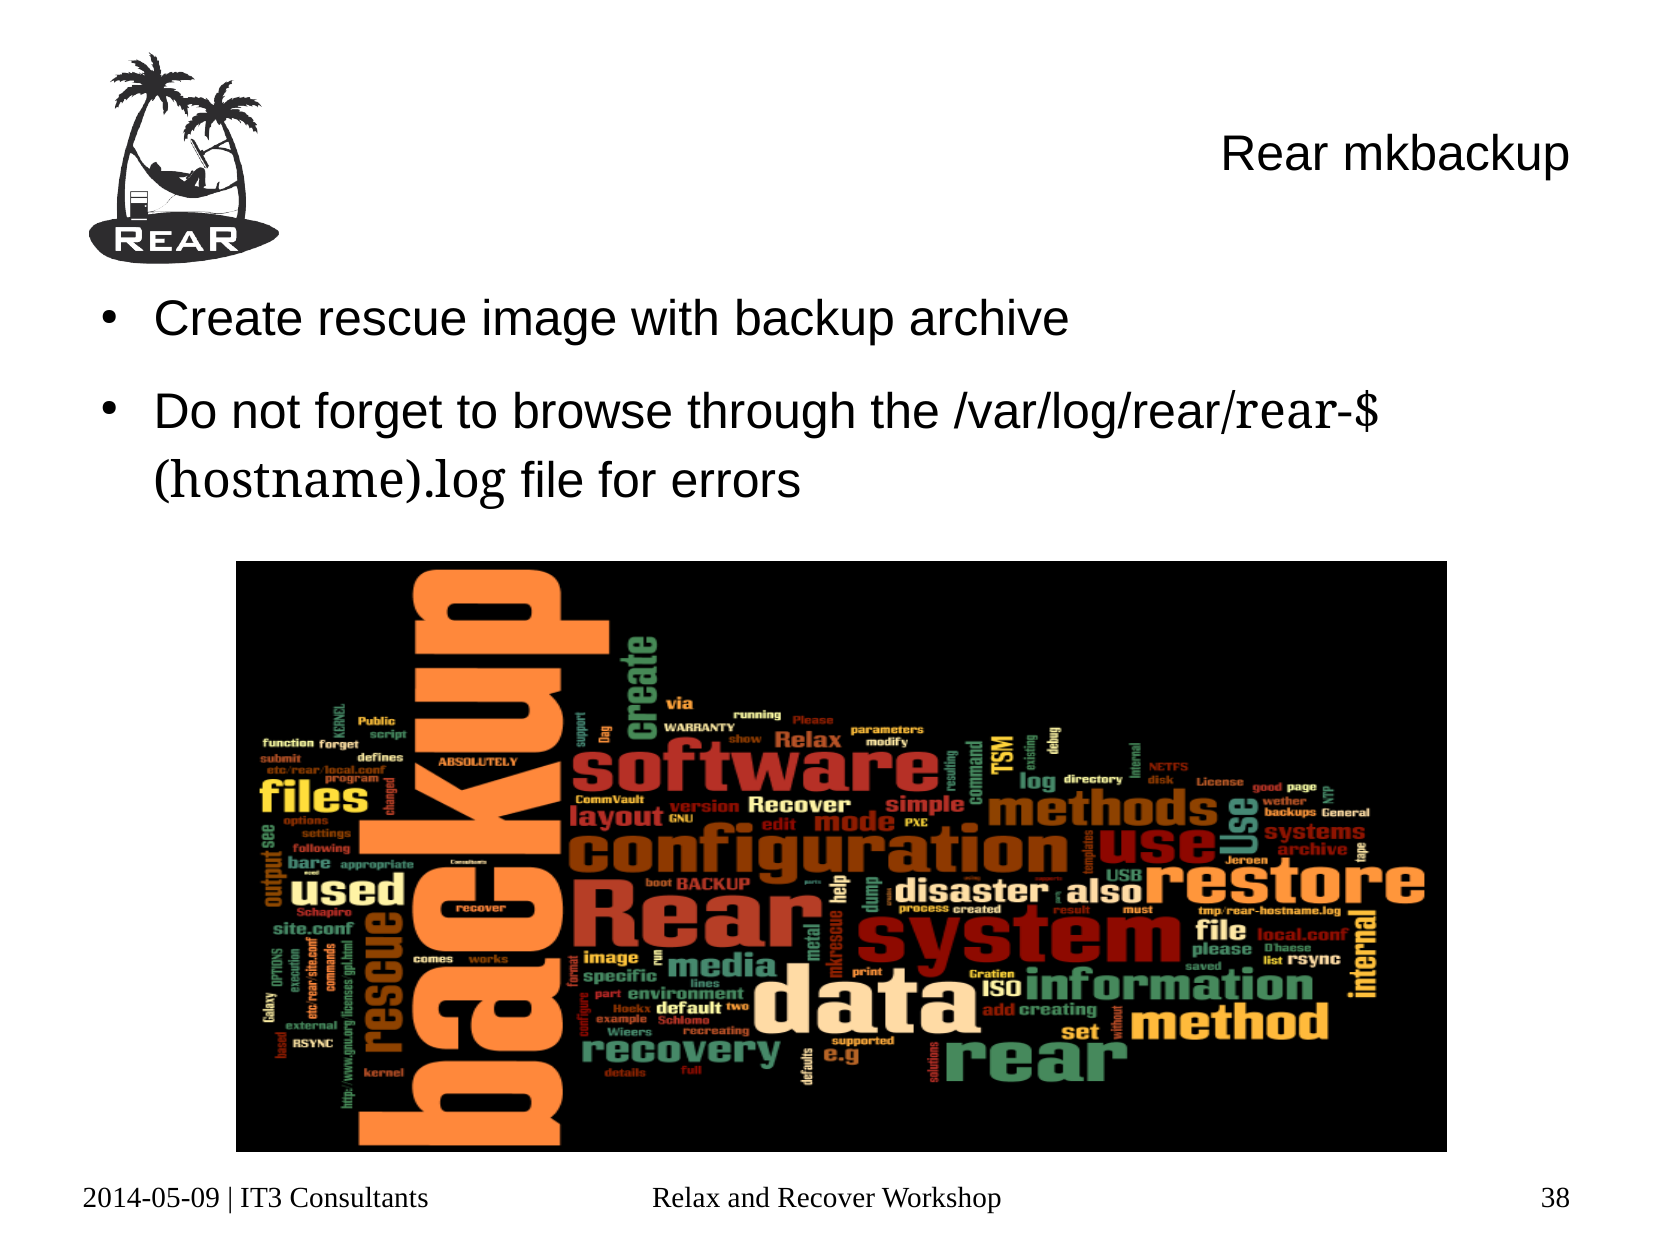

# Rear mkbackup
Create rescue image with backup archive
Do not forget to browse through the /var/log/rear/rear-$(hostname).log file for errors
2014-05-09 | IT3 Consultants
Relax and Recover Workshop
38